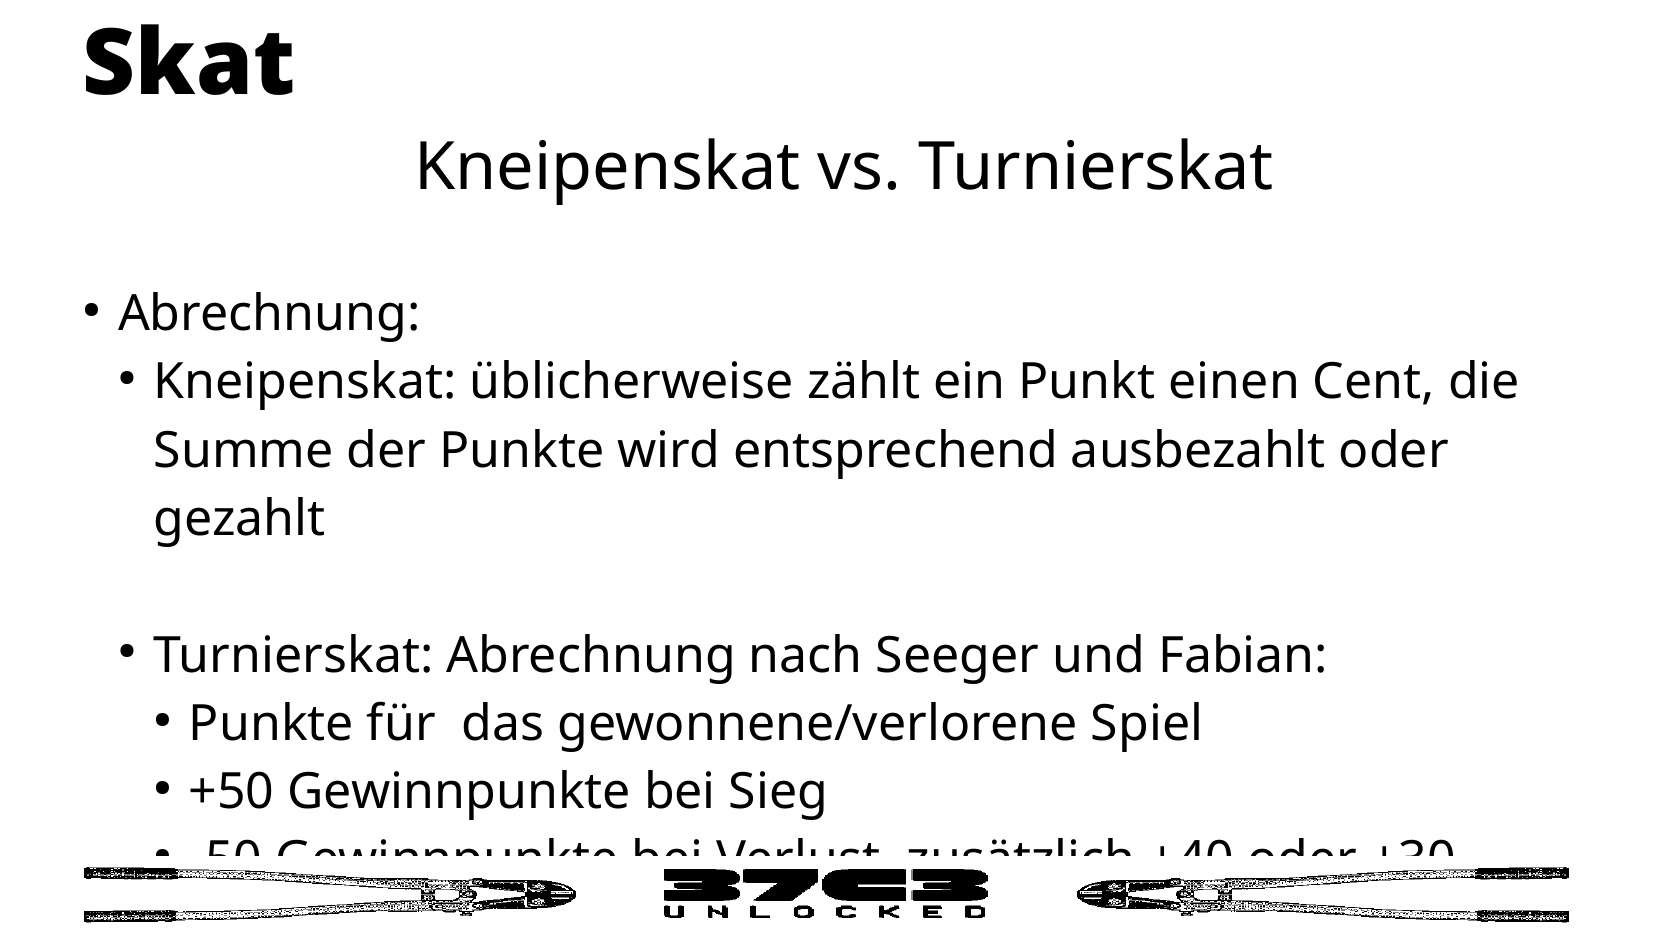

# Skat
Kneipenskat vs. Turnierskat
Abrechnung:
Kneipenskat: üblicherweise zählt ein Punkt einen Cent, die Summe der Punkte wird entsprechend ausbezahlt oder gezahlt
Turnierskat: Abrechnung nach Seeger und Fabian:
Punkte für das gewonnene/verlorene Spiel
+50 Gewinnpunkte bei Sieg
-50 Gewinnpunkte bei Verlust, zusätzlich +40 oder +30 Punkte für die Gegenspieler